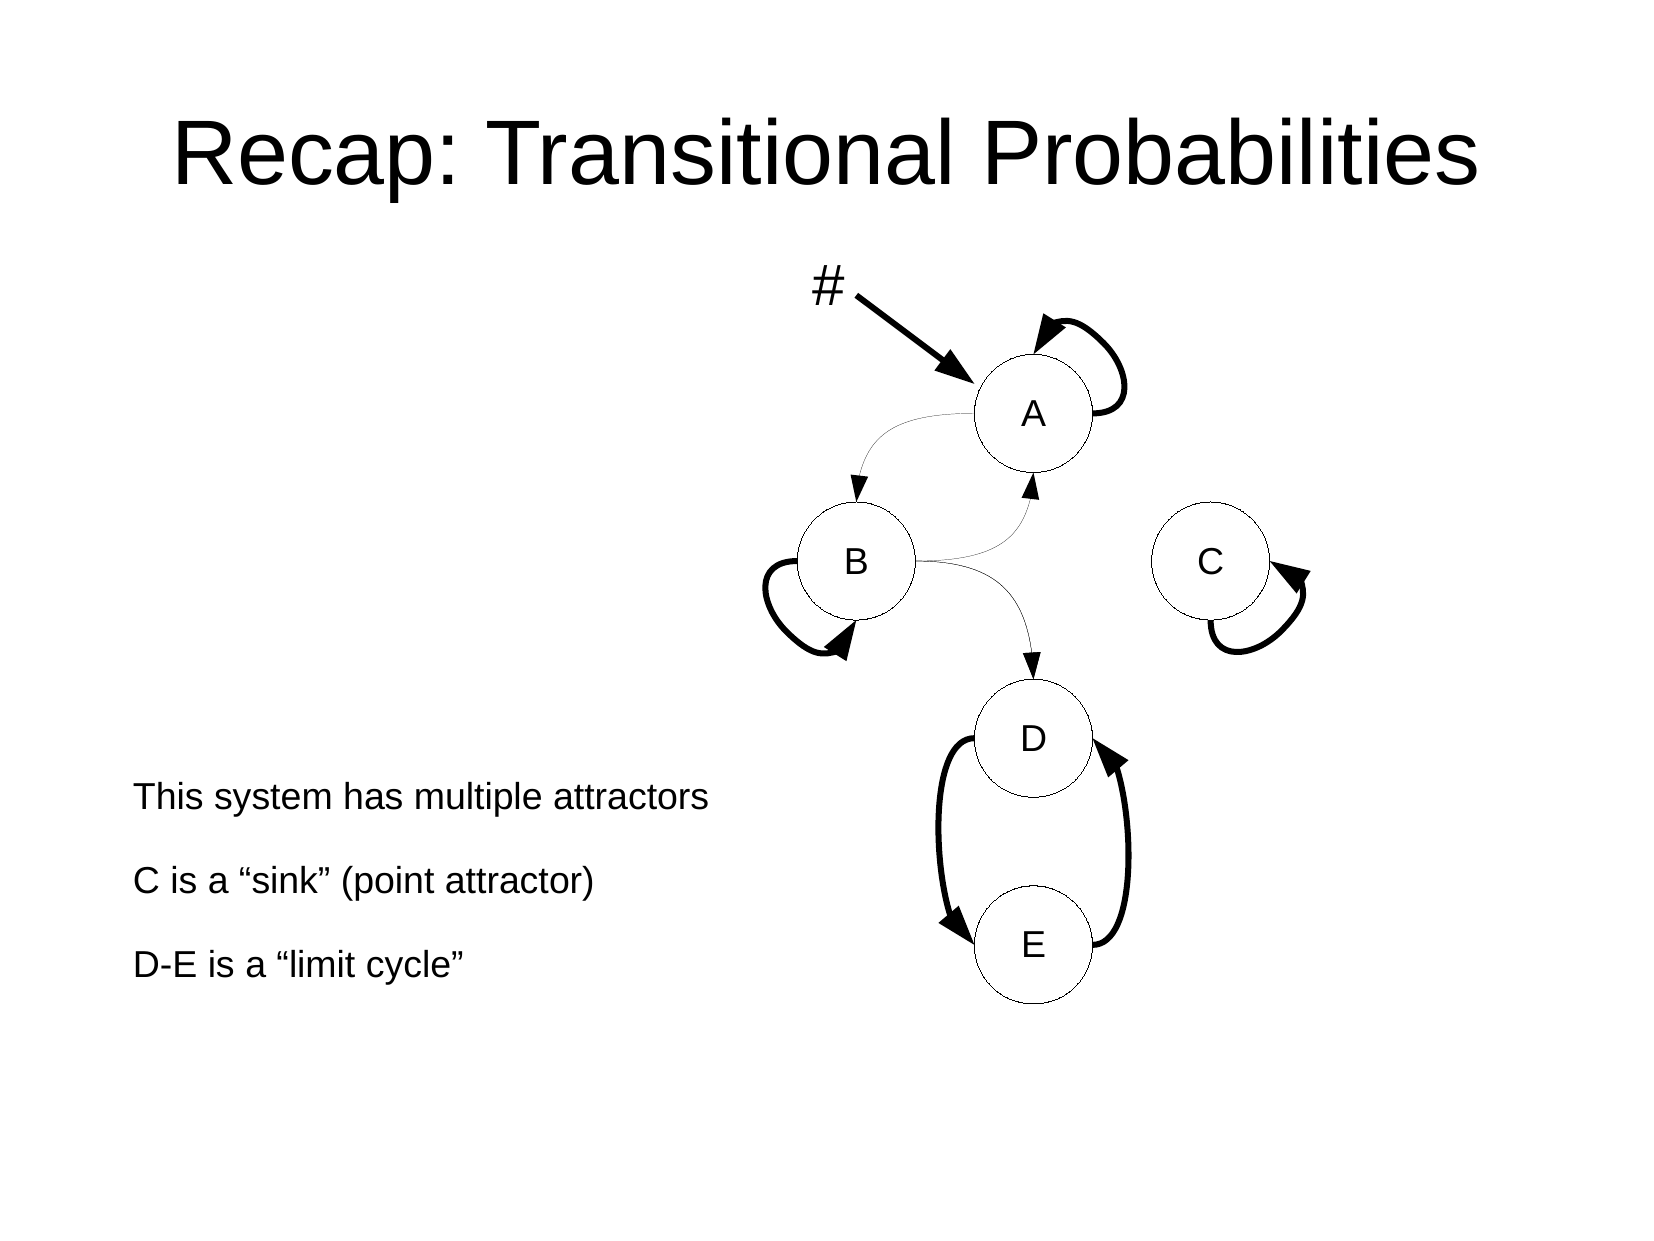

# Recap: Transitional Probabilities
#
A
B
C
D
This system has multiple attractors
C is a “sink” (point attractor)
D-E is a “limit cycle”
E